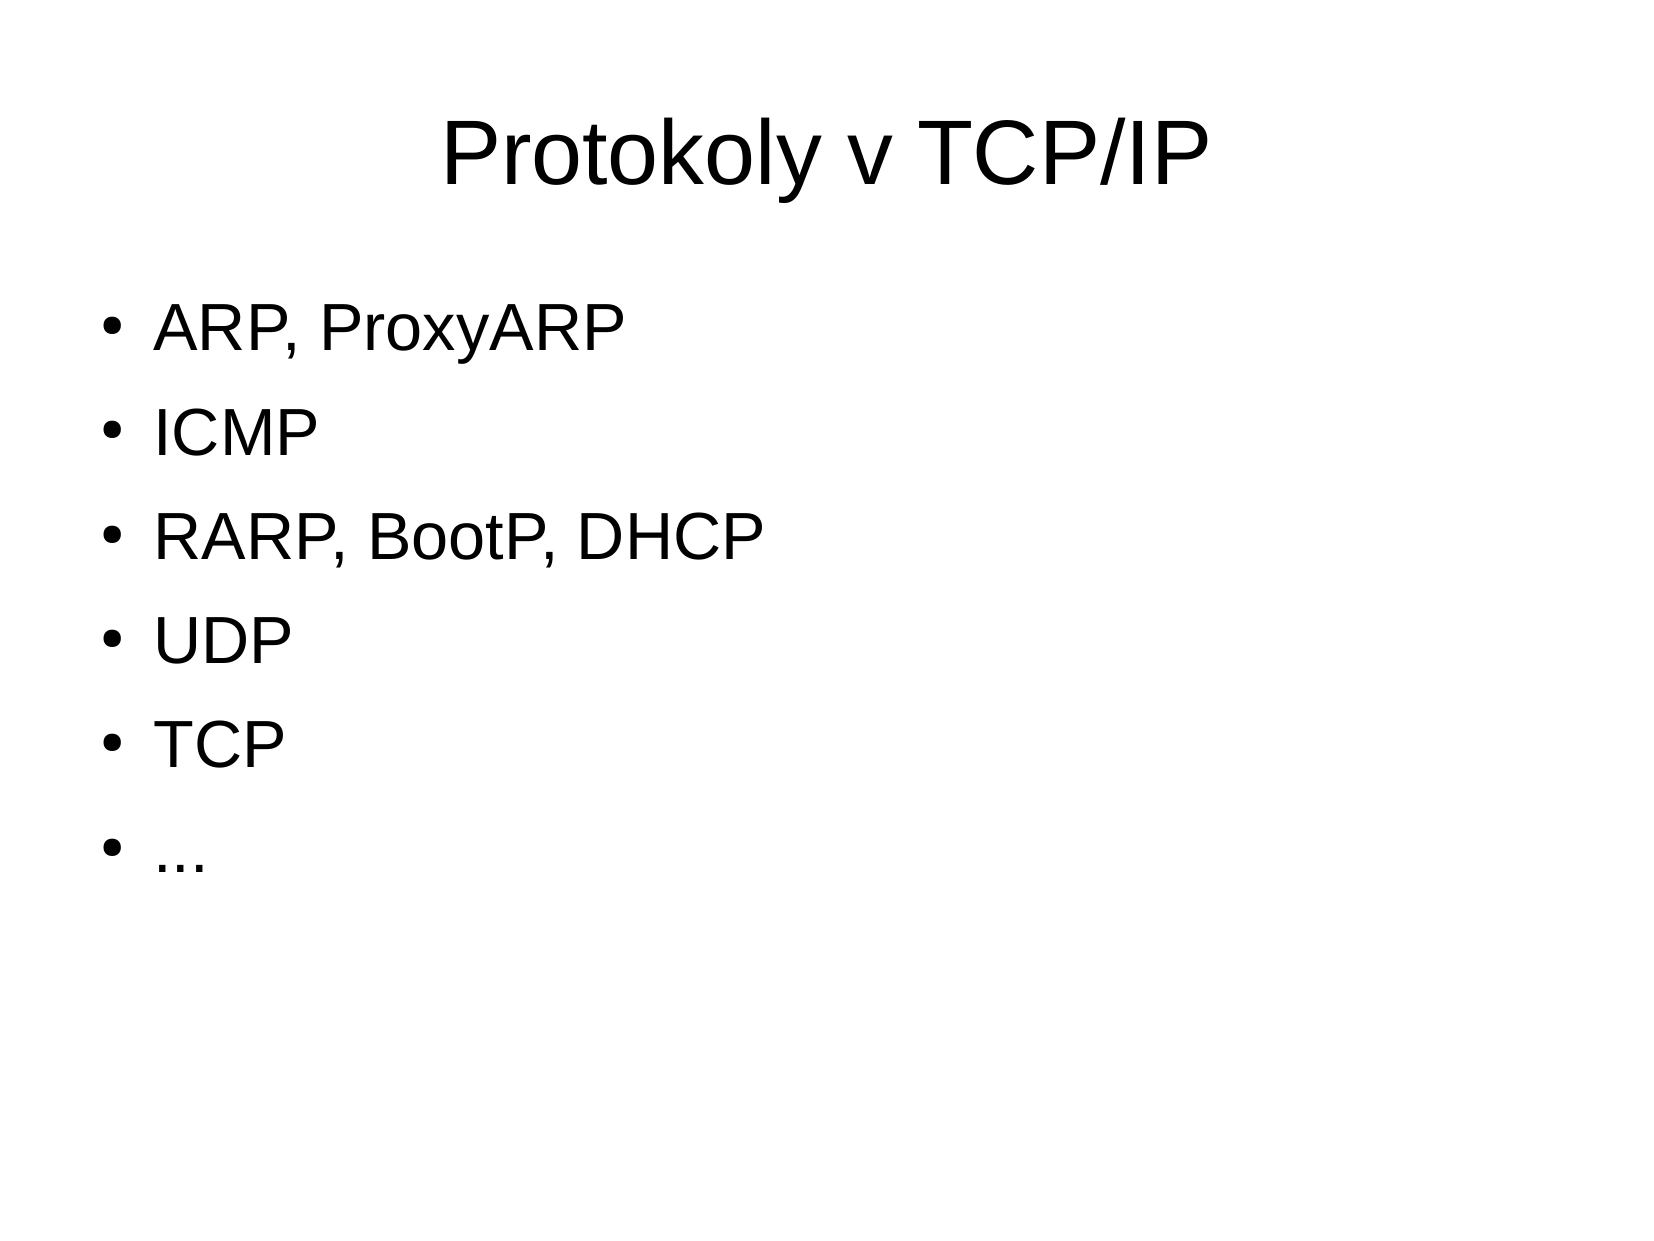

# Protokoly v TCP/IP
ARP, ProxyARP
ICMP
RARP, BootP, DHCP
UDP
TCP
...